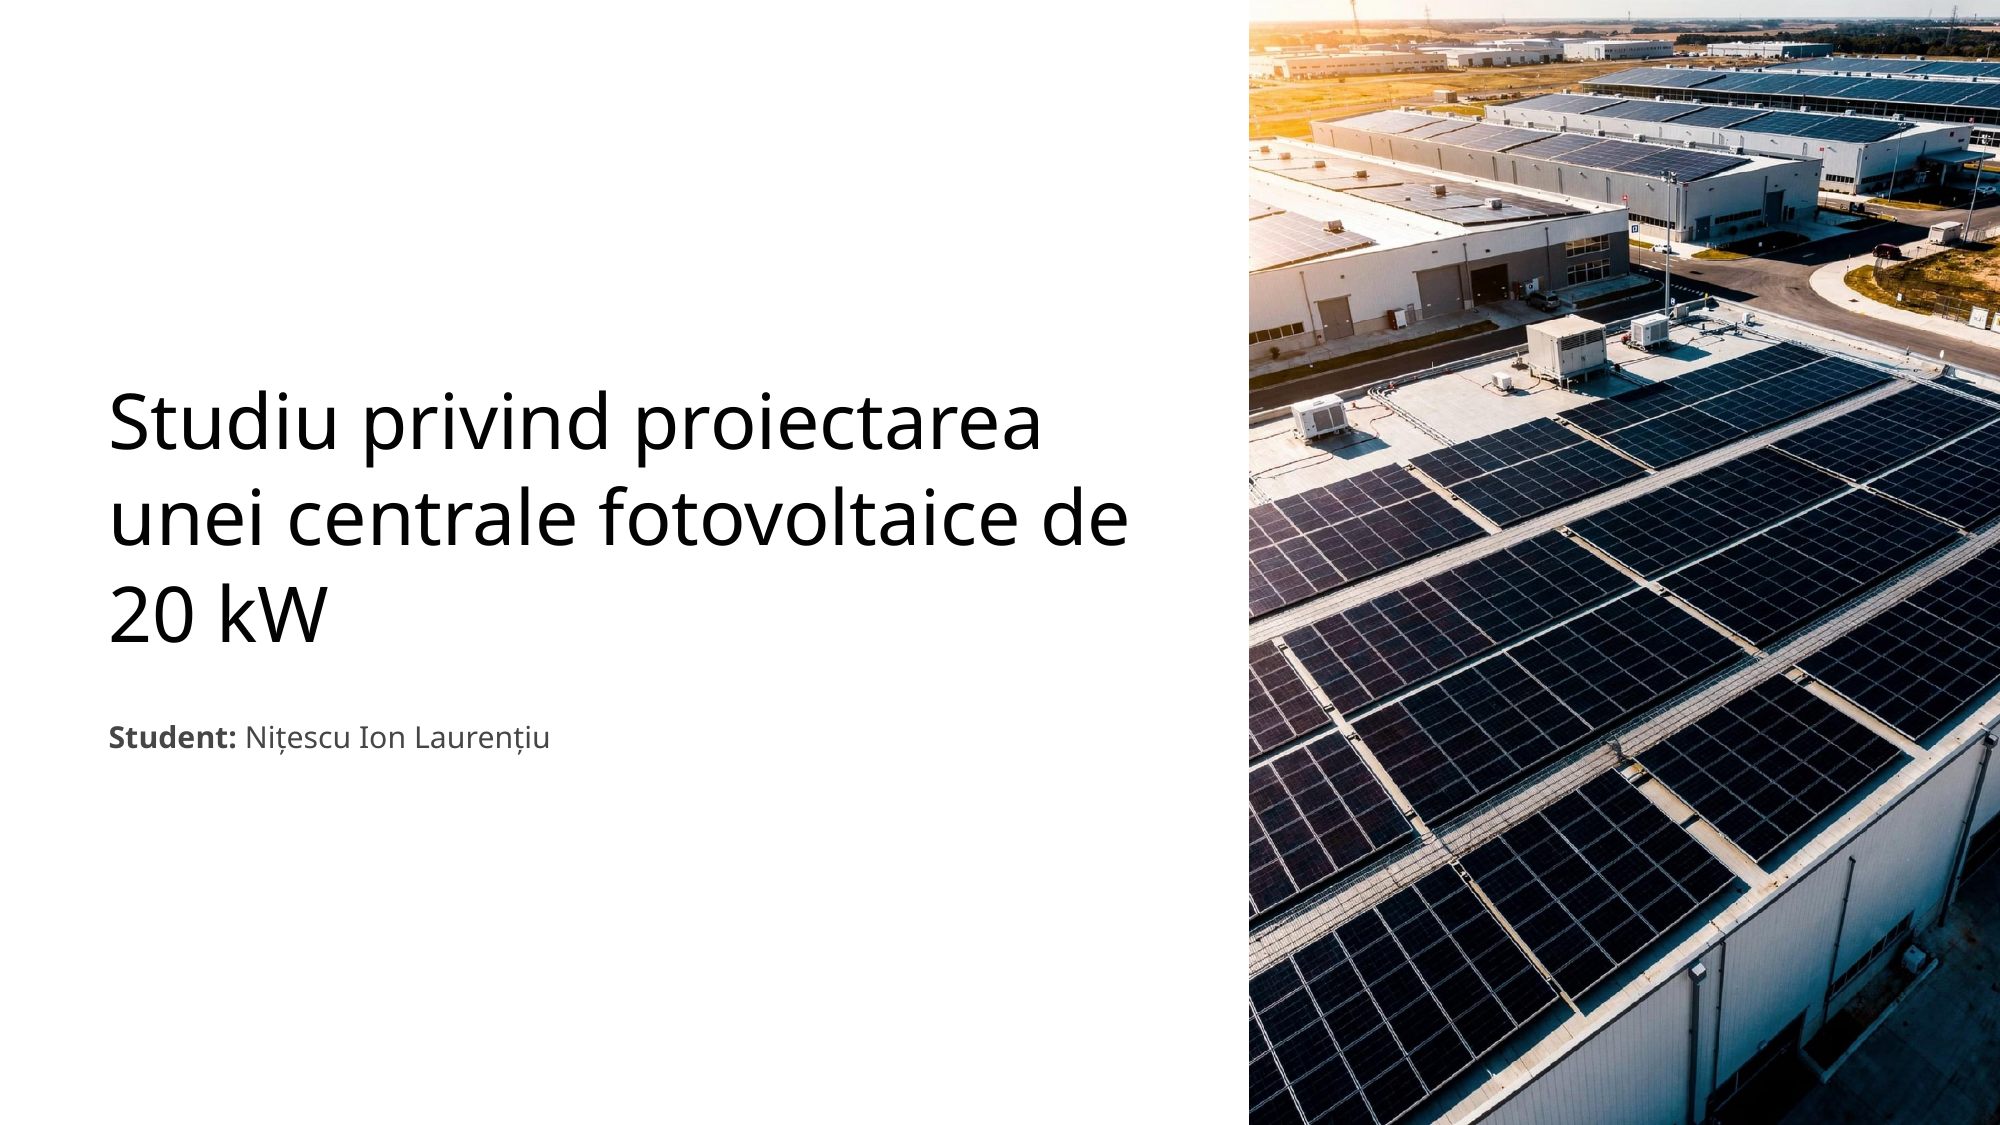

Studiu privind proiectarea unei centrale fotovoltaice de 20 kW
Student: Nițescu Ion Laurențiu